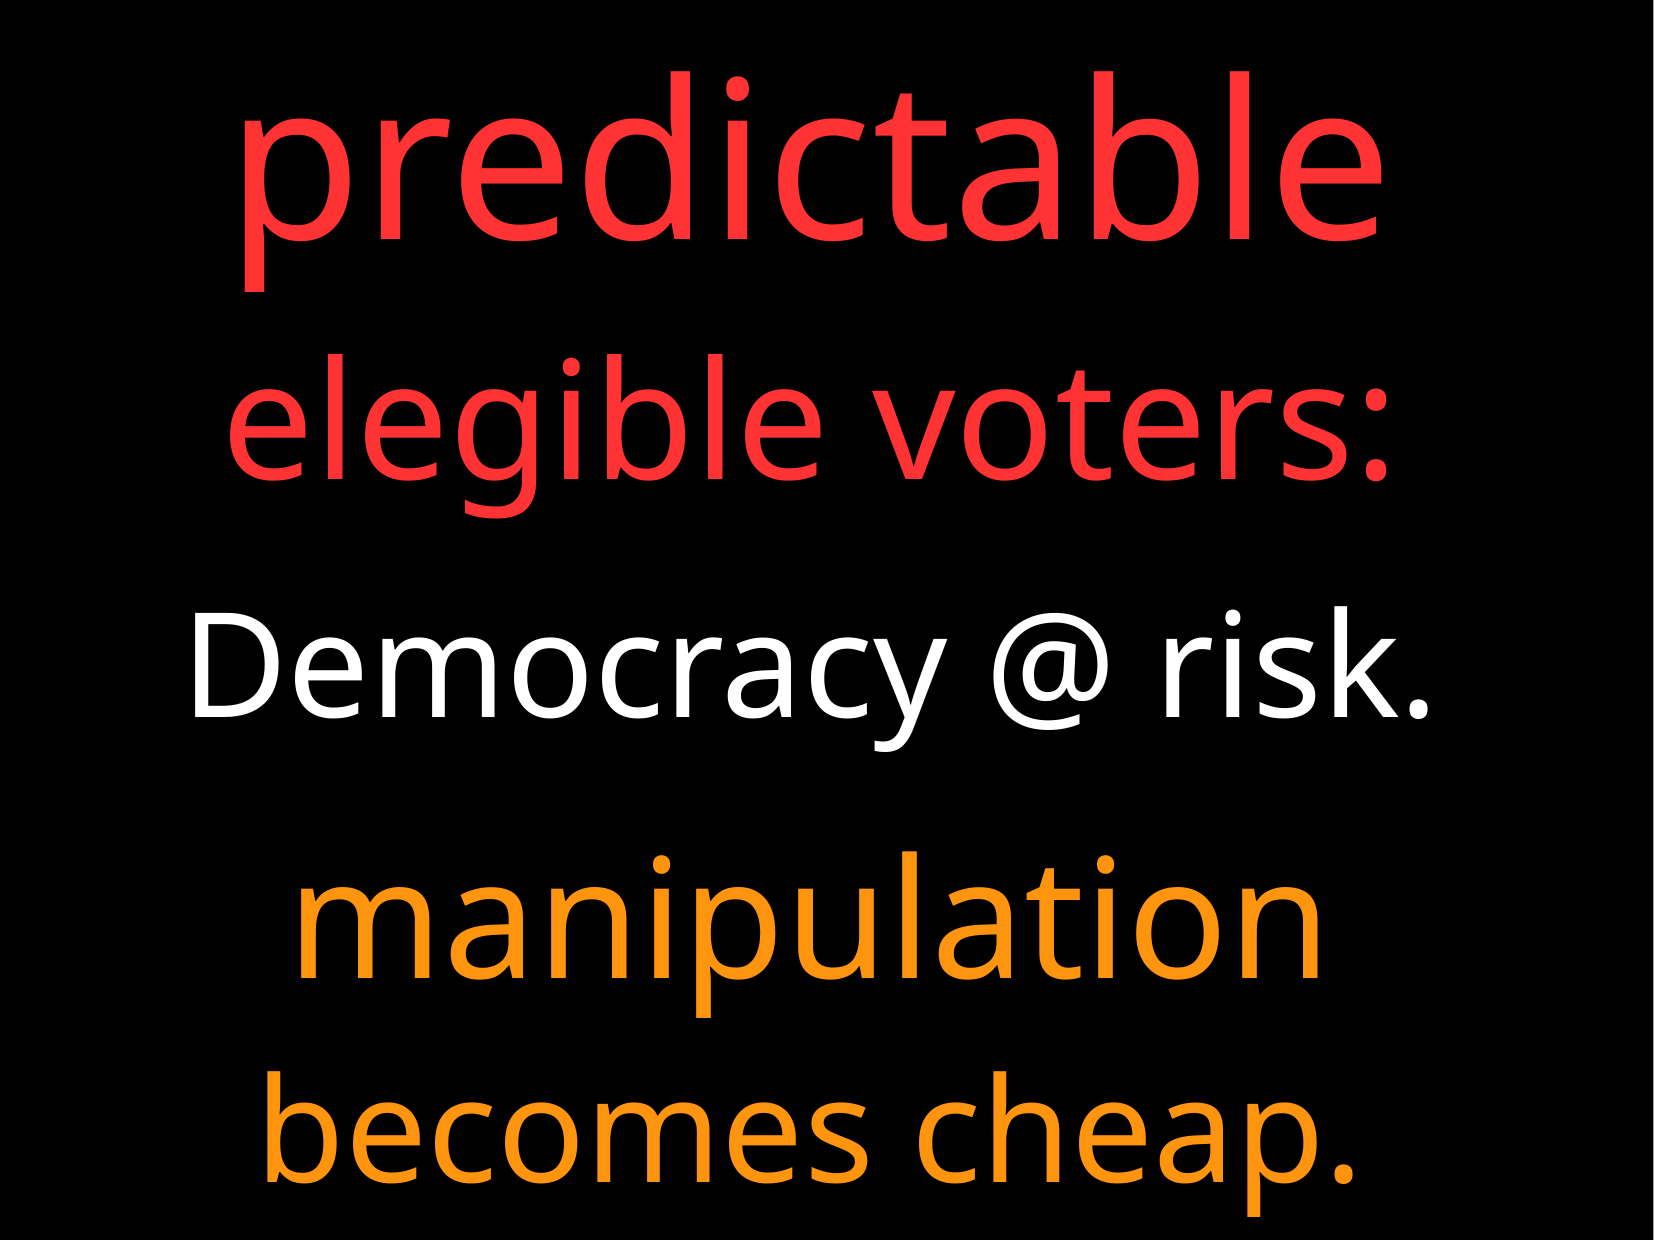

# predictable elegible voters:
Democracy @ risk.
manipulation
becomes cheap.